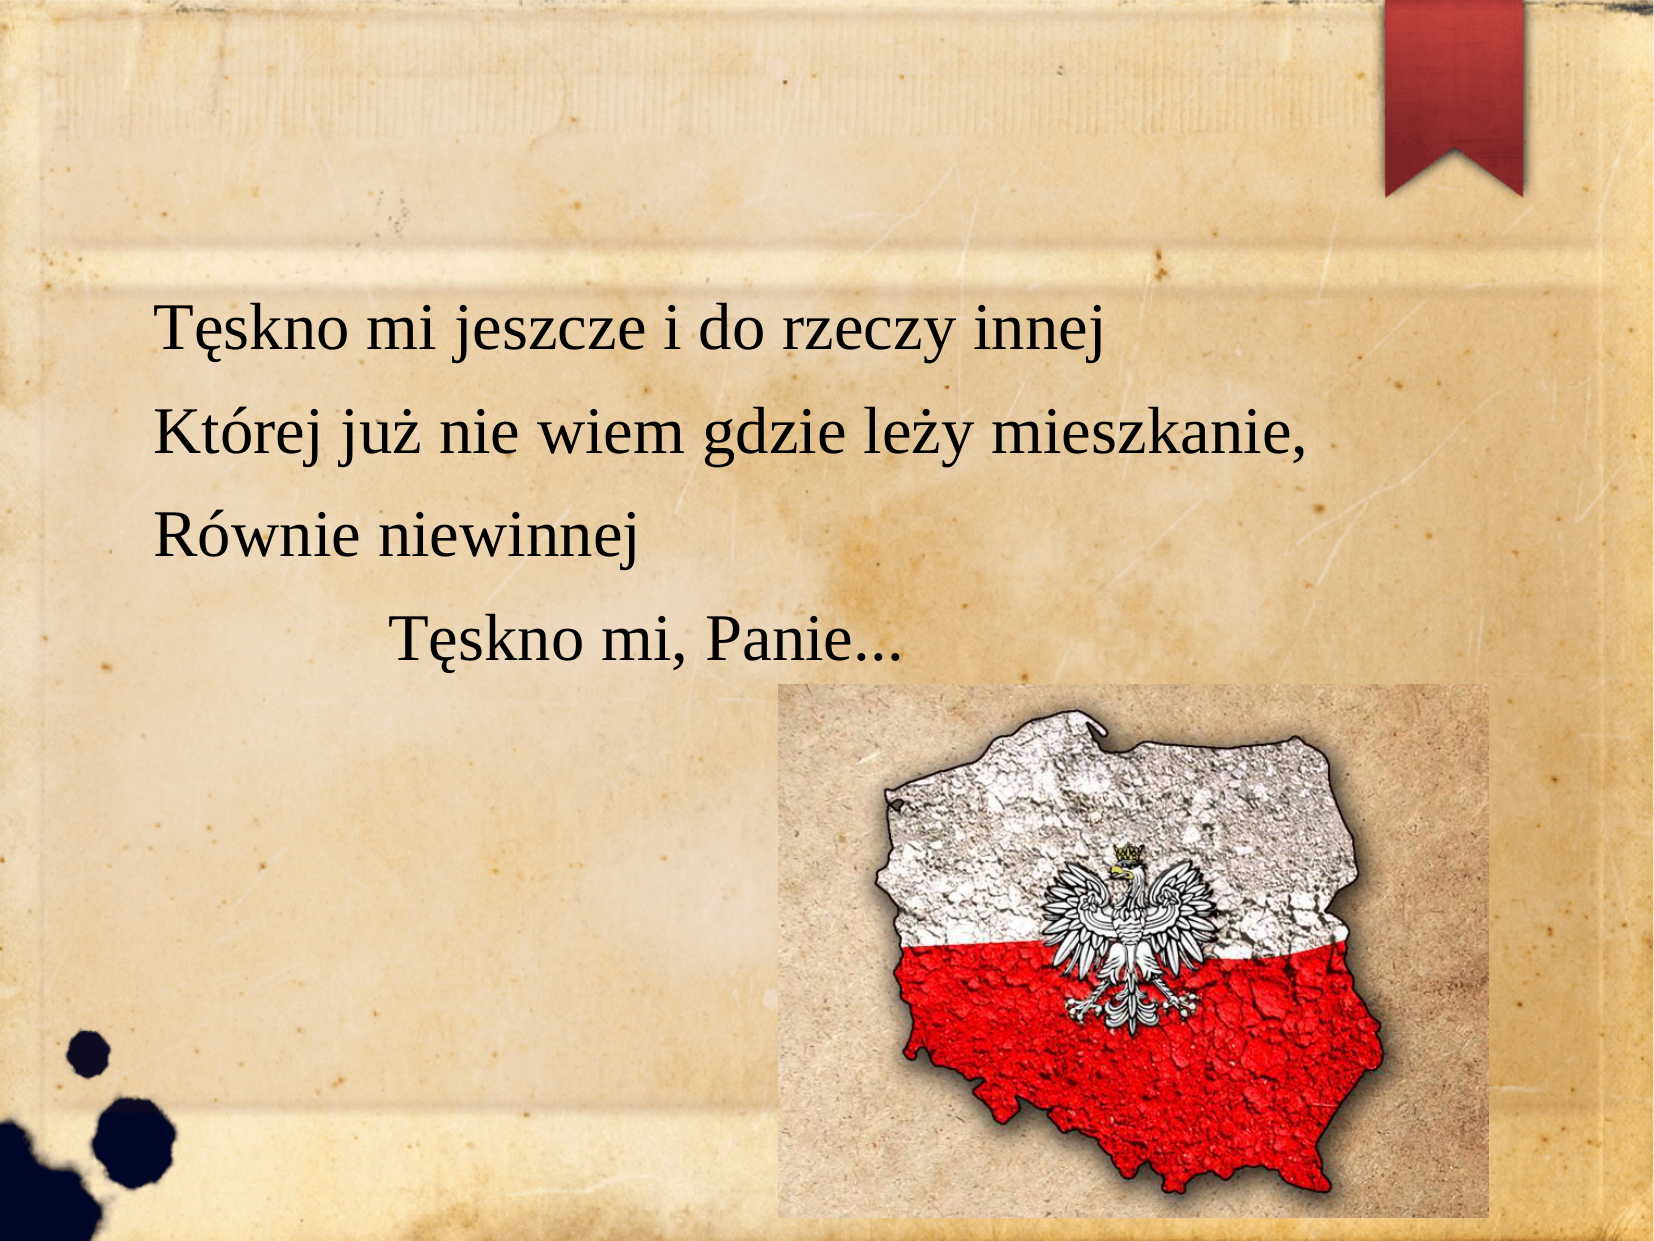

#
Tęskno mi jeszcze i do rzeczy innej
Której już nie wiem gdzie leży mieszkanie,
Równie niewinnej
 Tęskno mi, Panie...